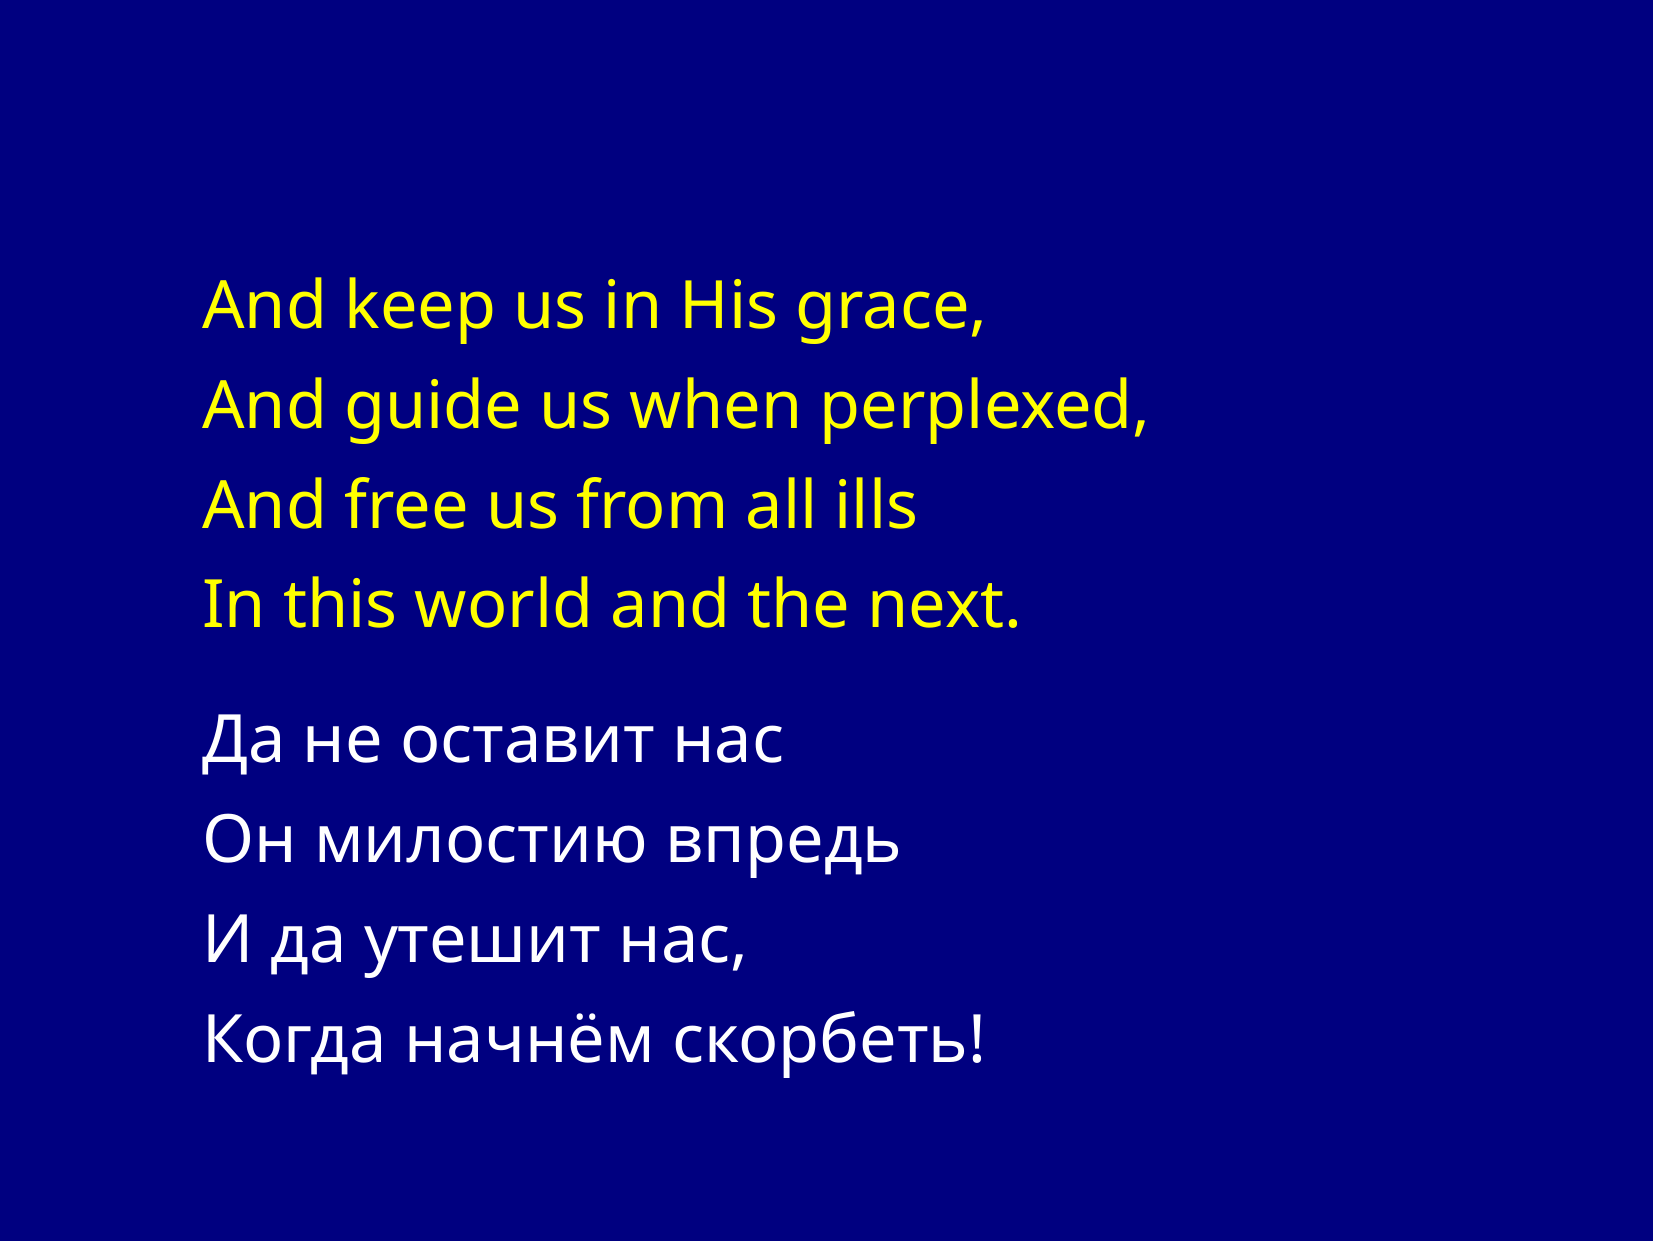

And keep us in His grace,
	And guide us when perplexed,
	And free us from all ills
	In this world and the next.
	Да не оставит нас
	Он милостию впредь
	И да утешит нас,
	Когда начнём скорбеть!